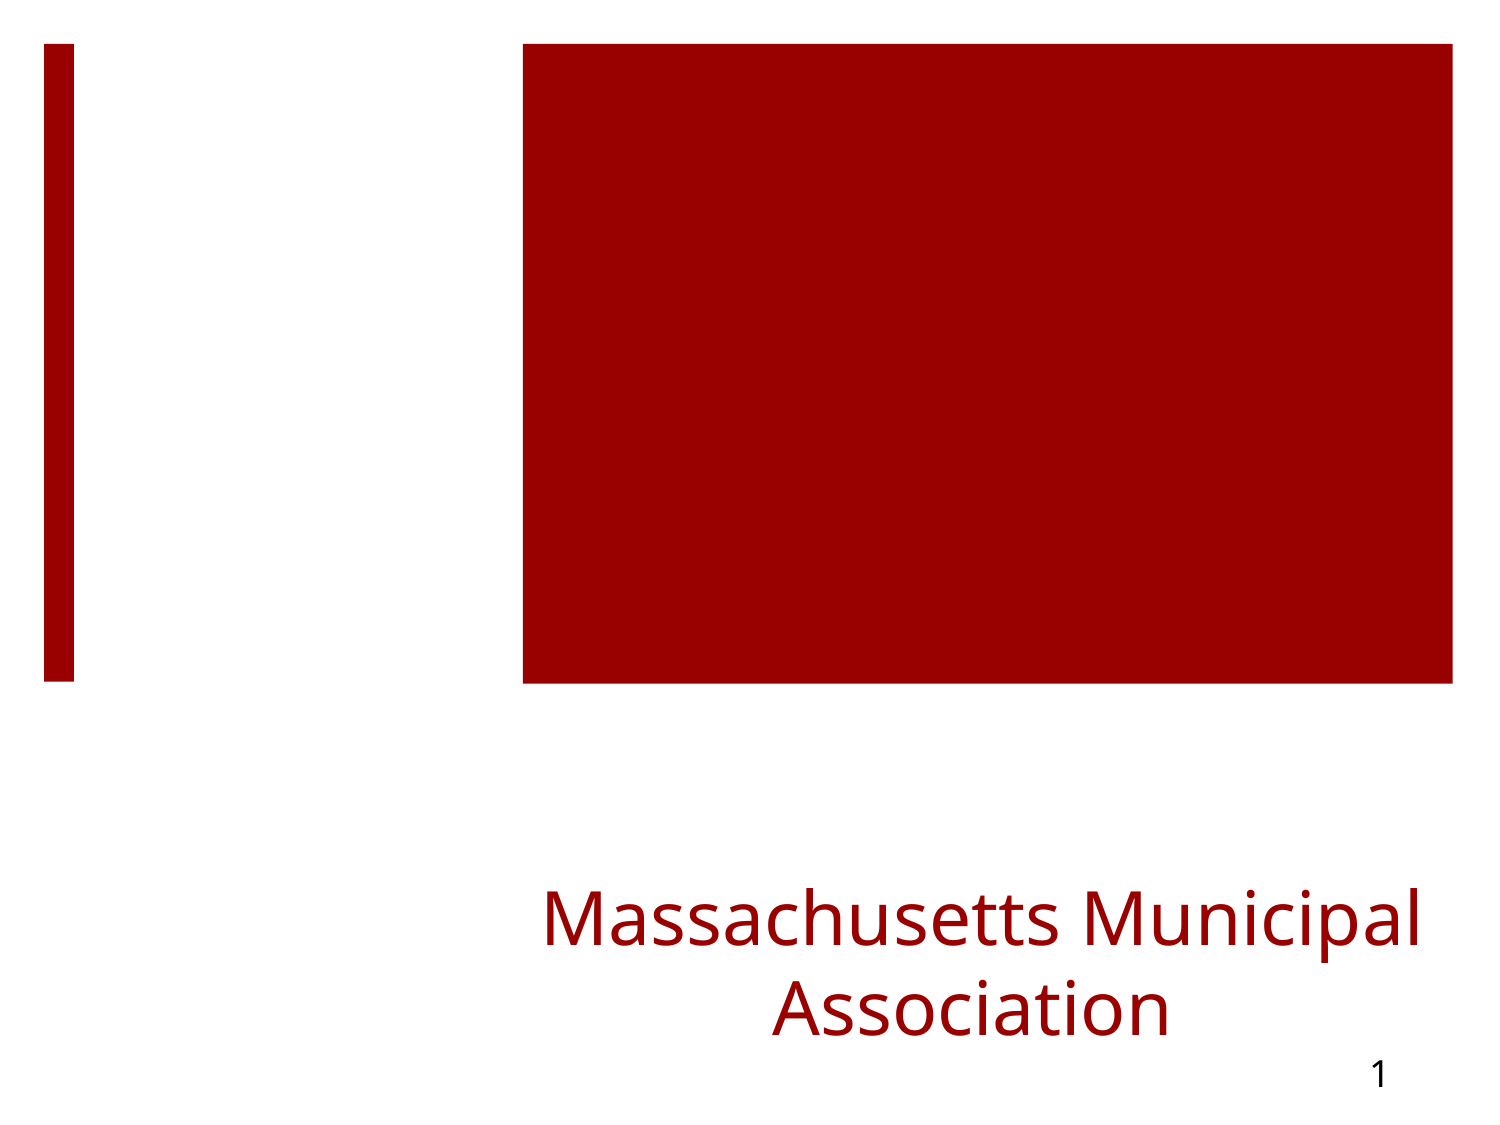

# The OPEB Challenge for Municipalities
Massachusetts Municipal Association
presented to the Special Commission to Investigate and Study Retiree Healthcare and Other Non-Pension Benefits
April 5, 2012